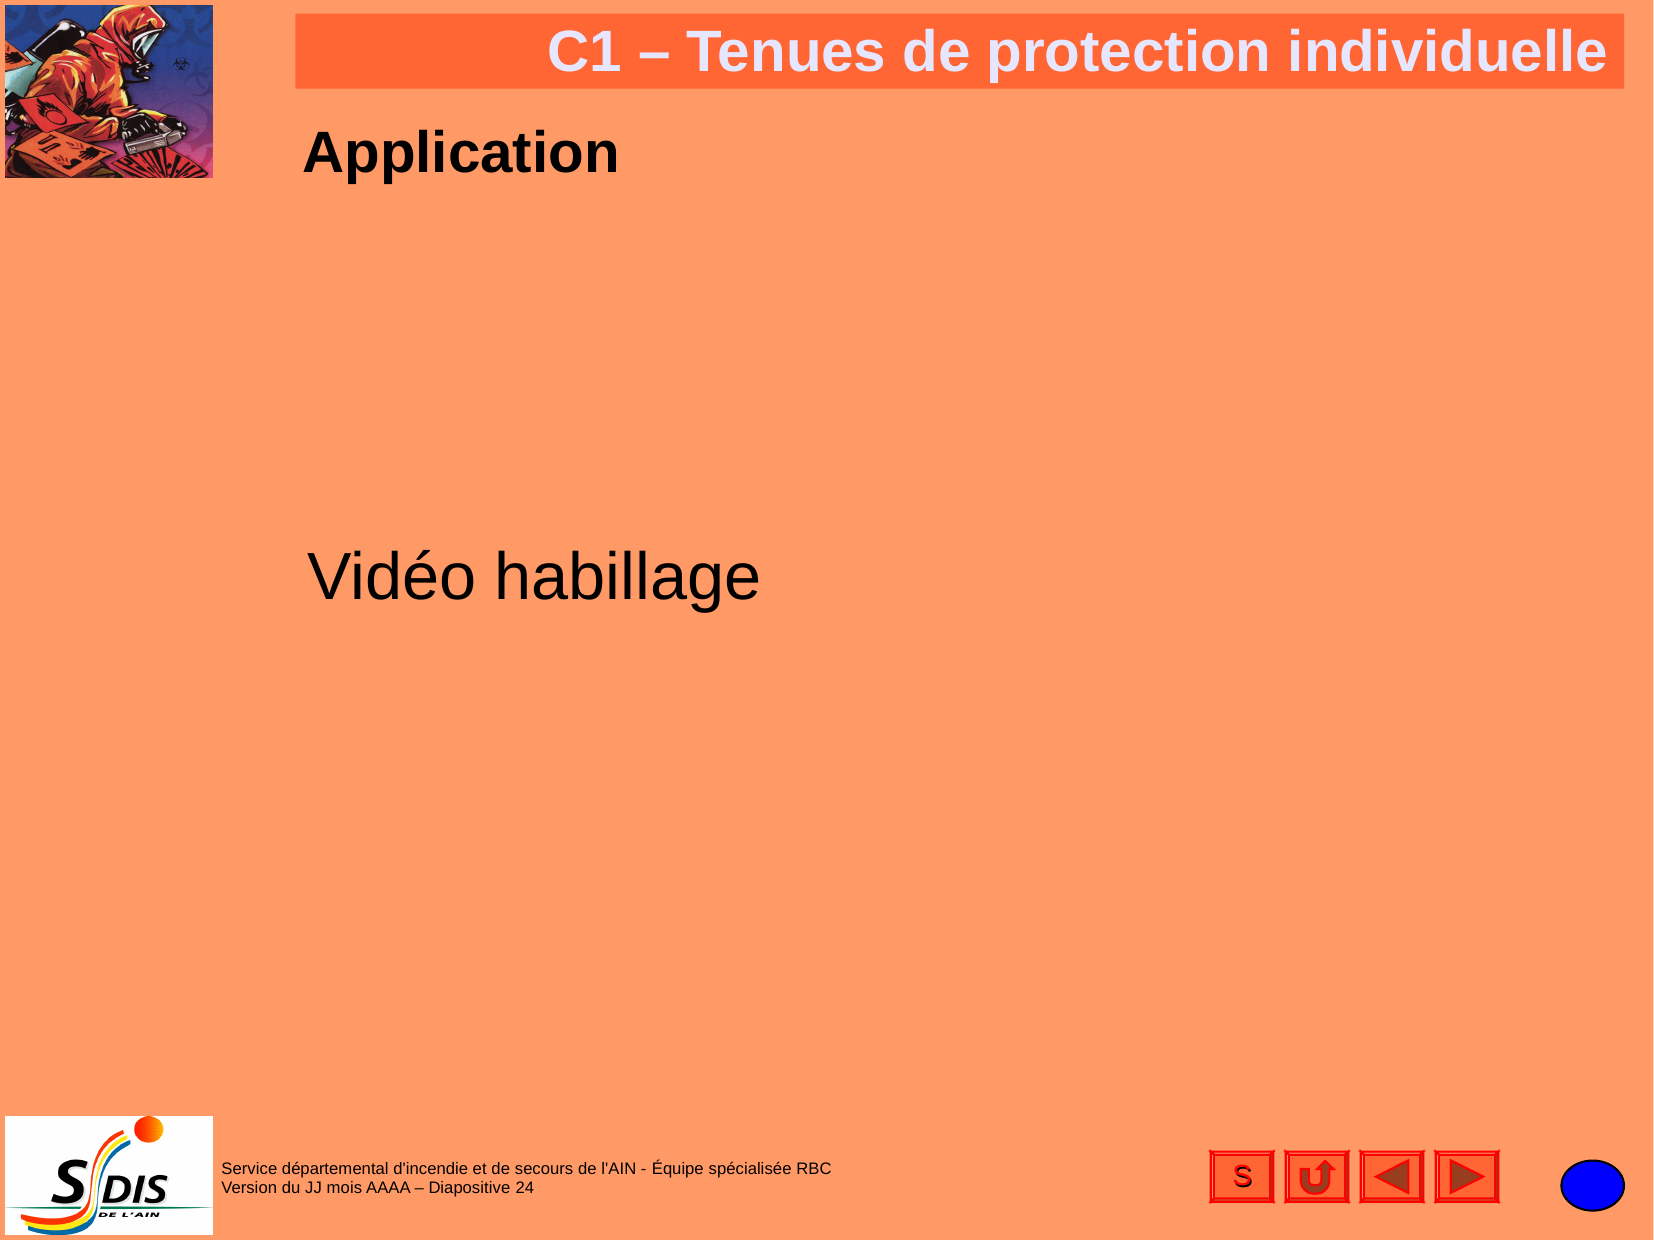

C1 – Tenues de protection individuelle
Application
# Vidéo habillage